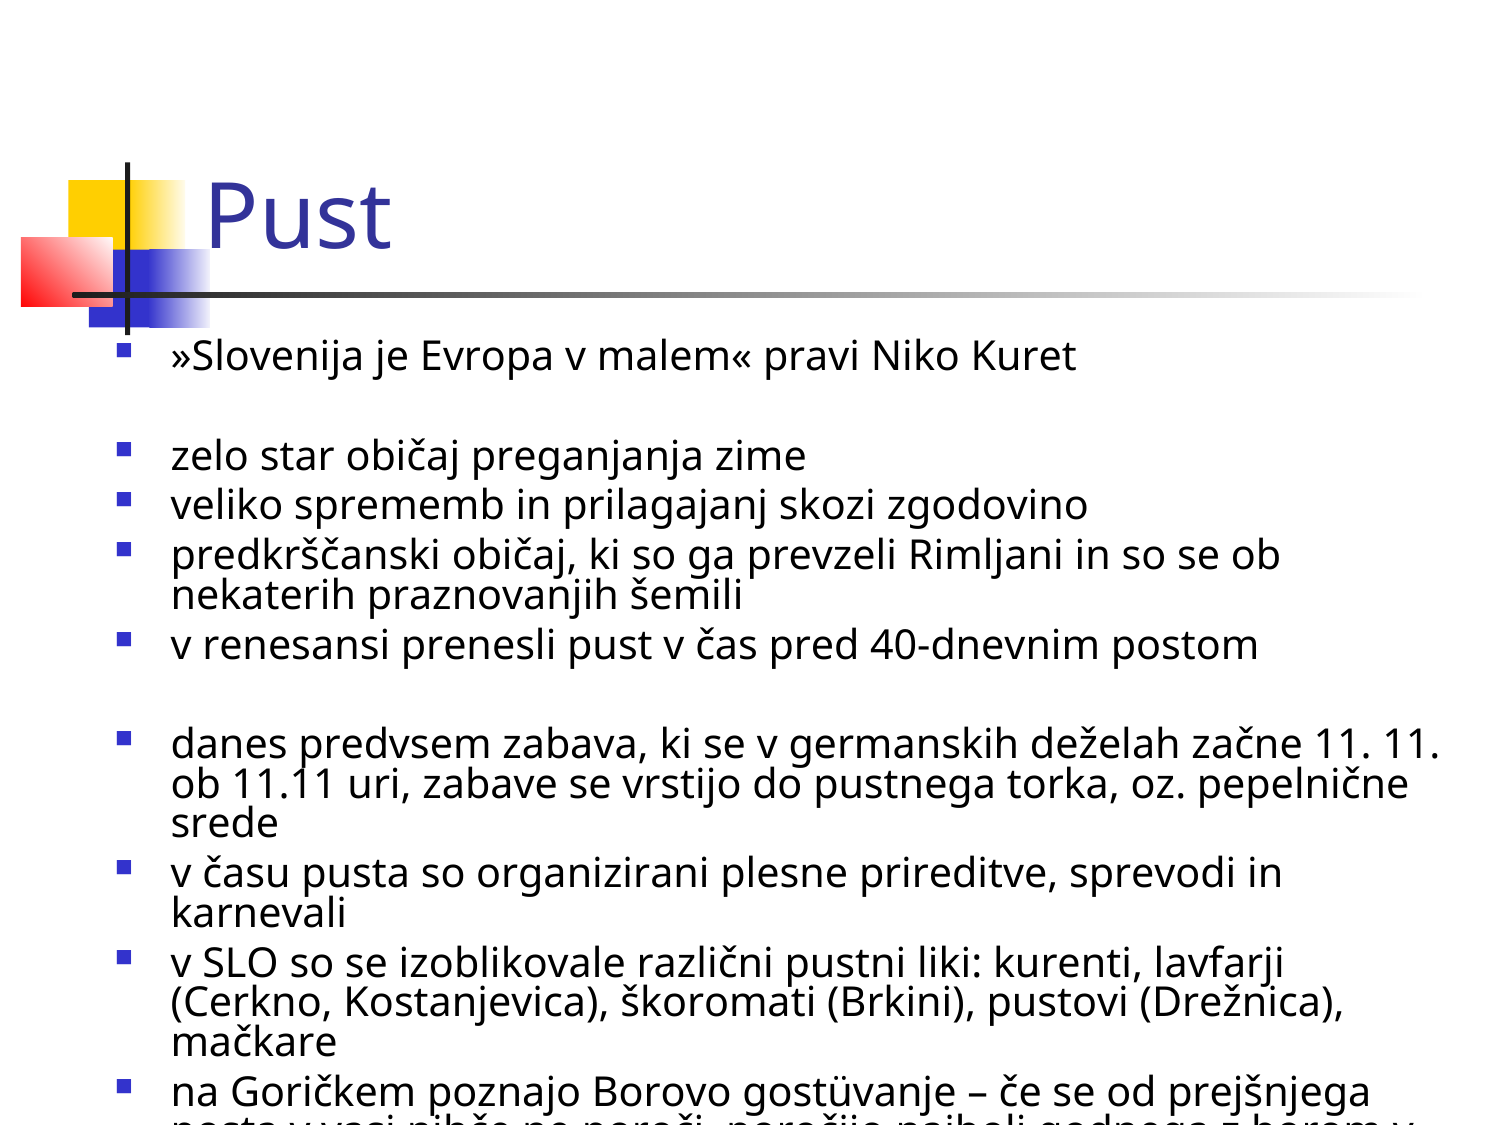

# Pust
»Slovenija je Evropa v malem« pravi Niko Kuret
zelo star običaj preganjanja zime
veliko sprememb in prilagajanj skozi zgodovino
predkrščanski običaj, ki so ga prevzeli Rimljani in so se ob nekaterih praznovanjih šemili
v renesansi prenesli pust v čas pred 40-dnevnim postom
danes predvsem zabava, ki se v germanskih deželah začne 11. 11. ob 11.11 uri, zabave se vrstijo do pustnega torka, oz. pepelnične srede
v času pusta so organizirani plesne prireditve, sprevodi in karnevali
v SLO so se izoblikovale različni pustni liki: kurenti, lavfarji (Cerkno, Kostanjevica), škoromati (Brkini), pustovi (Drežnica), mačkare
na Goričkem poznajo Borovo gostüvanje – če se od prejšnjega posta v vasi nihče ne poroči, poročijo najbolj godnega z borom v gozdu